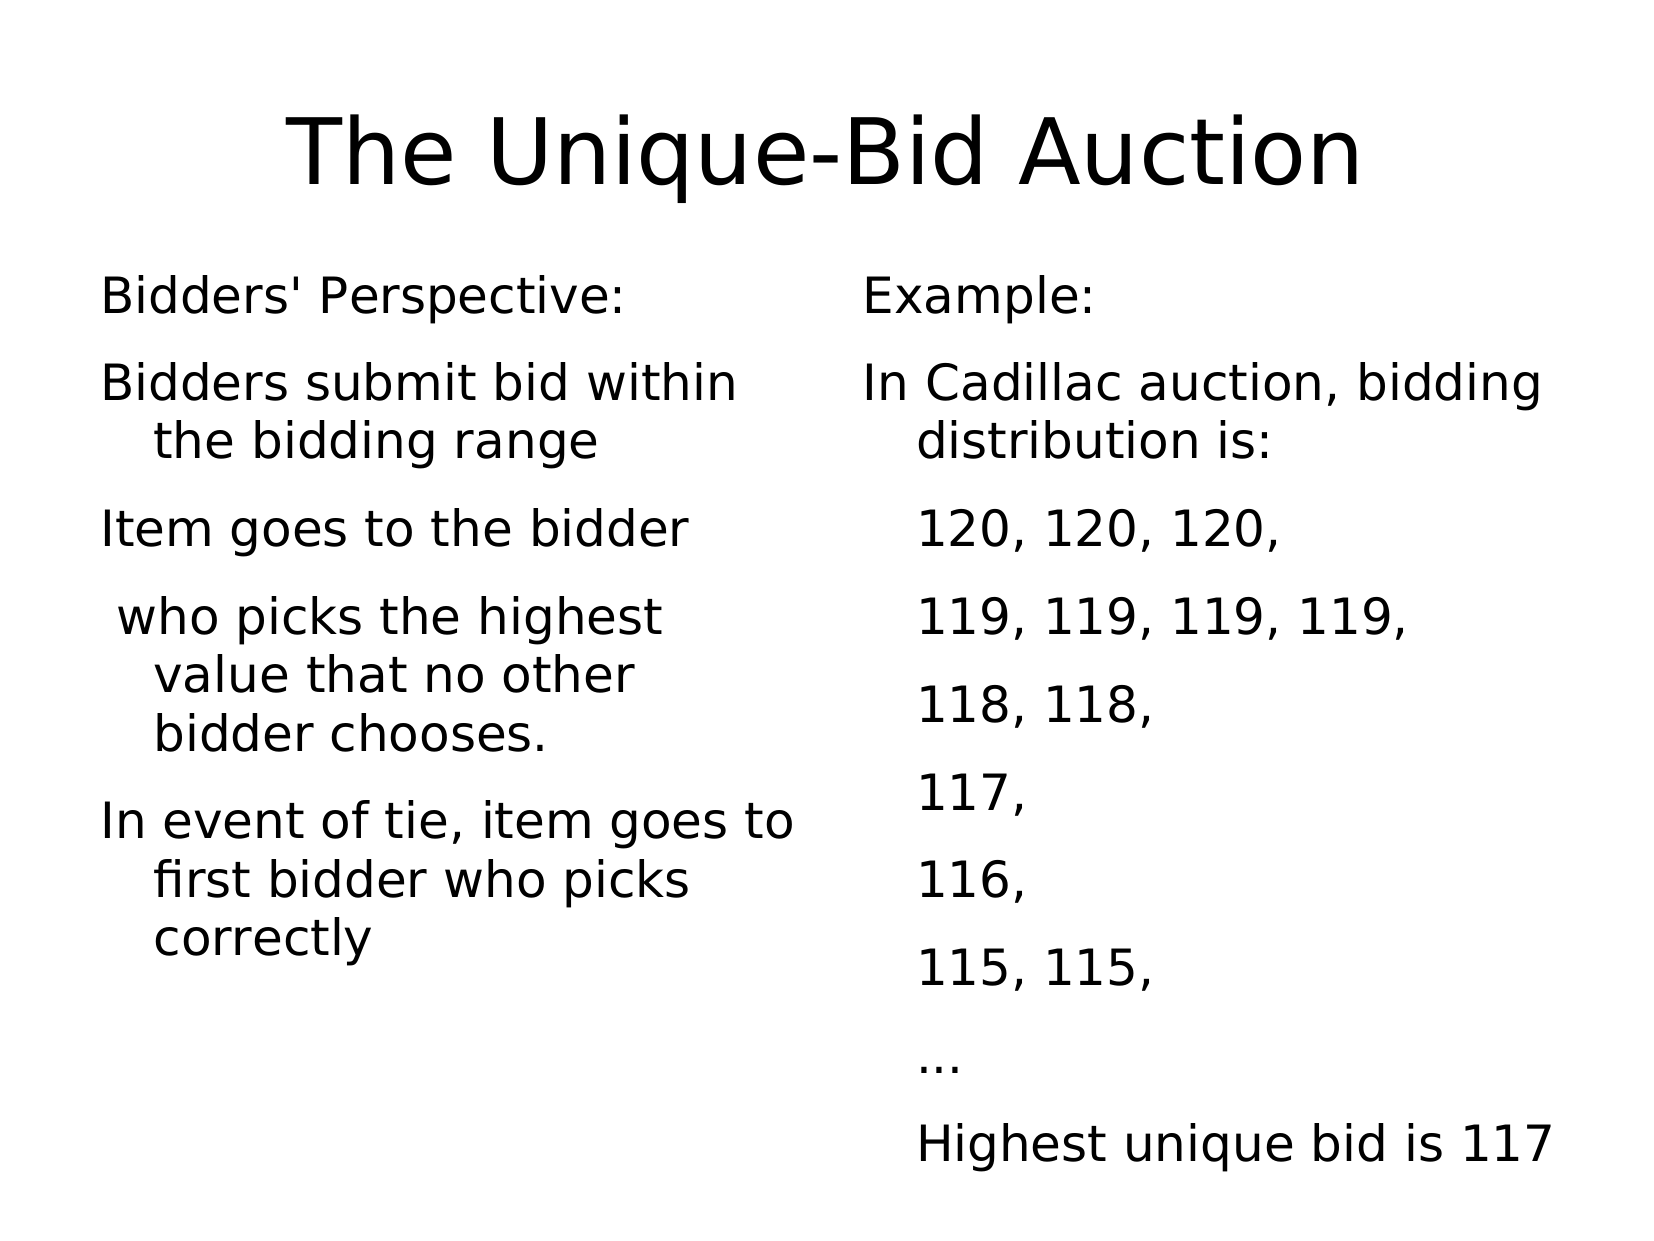

# The Unique-Bid Auction
Bidders' Perspective:
Bidders submit bid within the bidding range
Item goes to the bidder
 who picks the highest value that no other bidder chooses.
In event of tie, item goes to first bidder who picks correctly
Example:
In Cadillac auction, bidding distribution is:
120, 120, 120,
119, 119, 119, 119,
118, 118,
117,
116,
115, 115,
...
Highest unique bid is 117